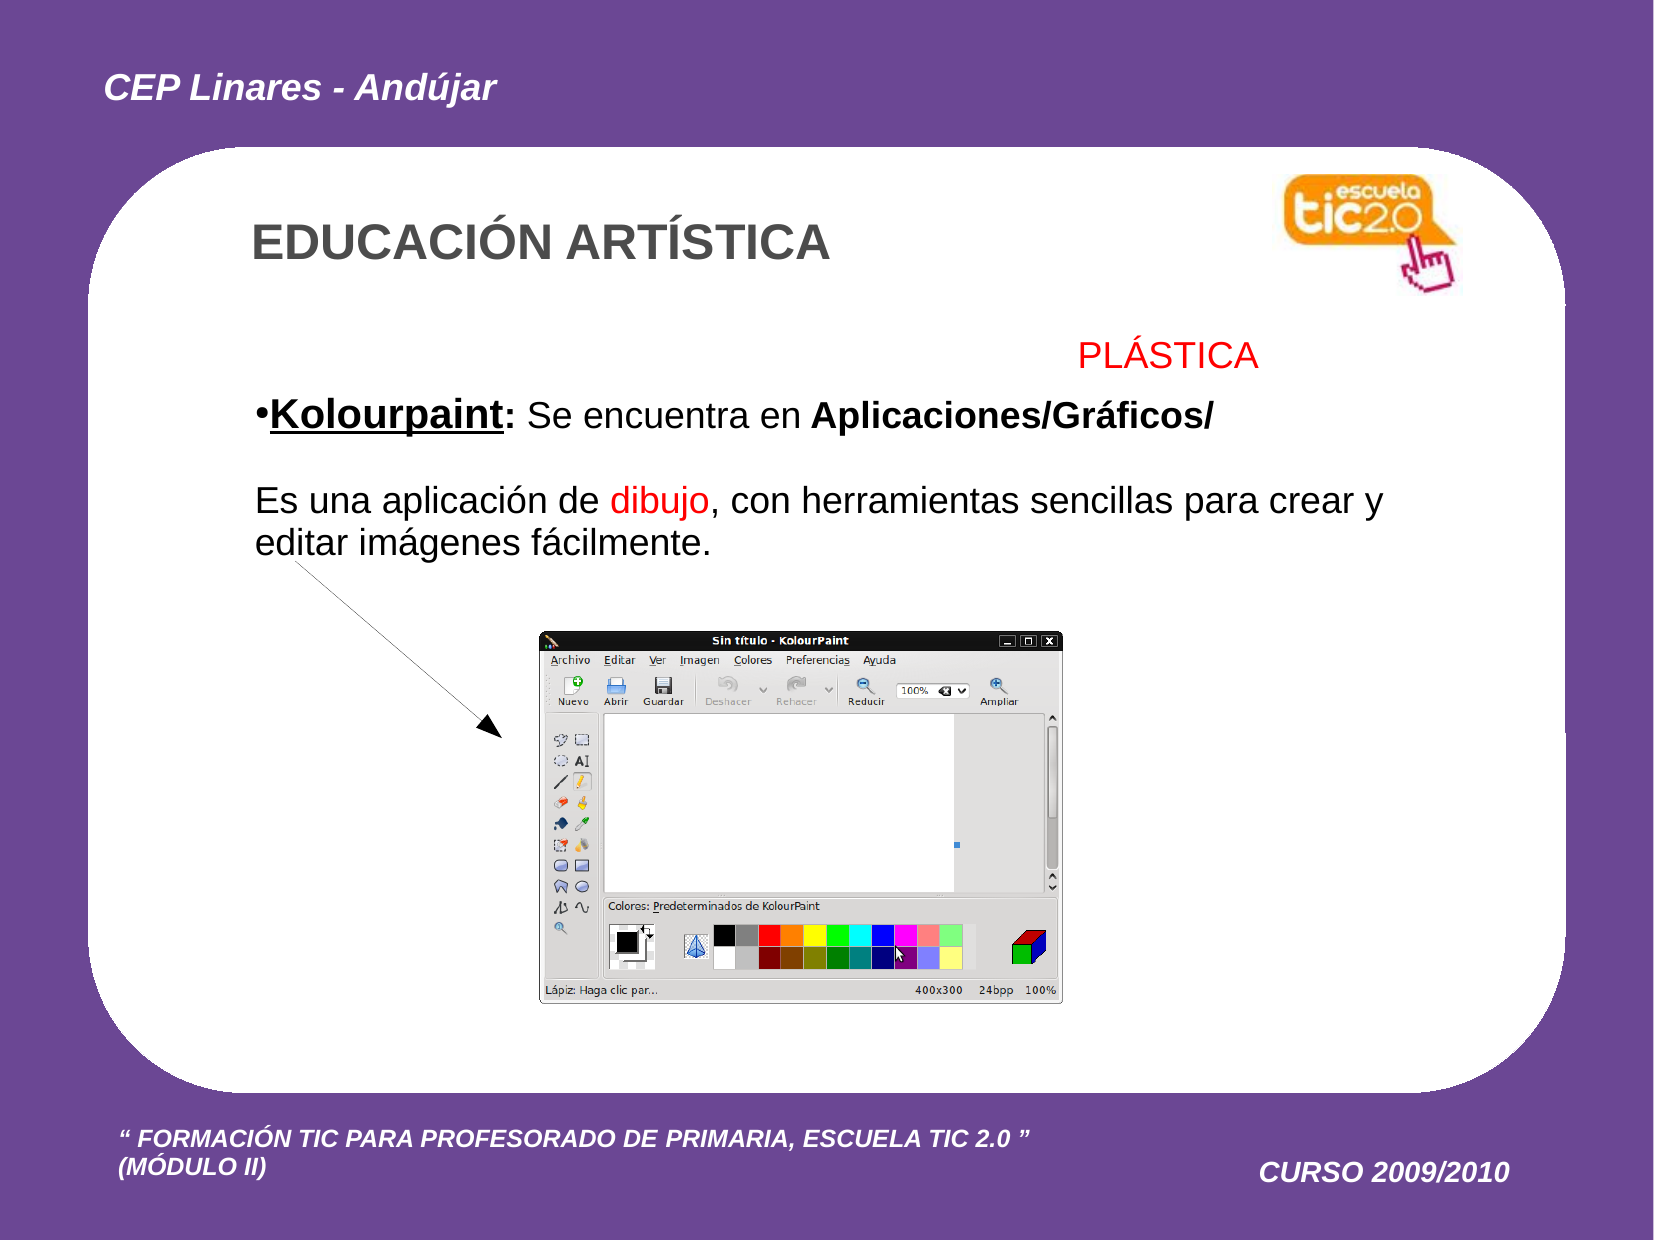

EDUCACIÓN ARTÍSTICA
PLÁSTICA
Kolourpaint: Se encuentra en Aplicaciones/Gráficos/
Es una aplicación de dibujo, con herramientas sencillas para crear y editar imágenes fácilmente.